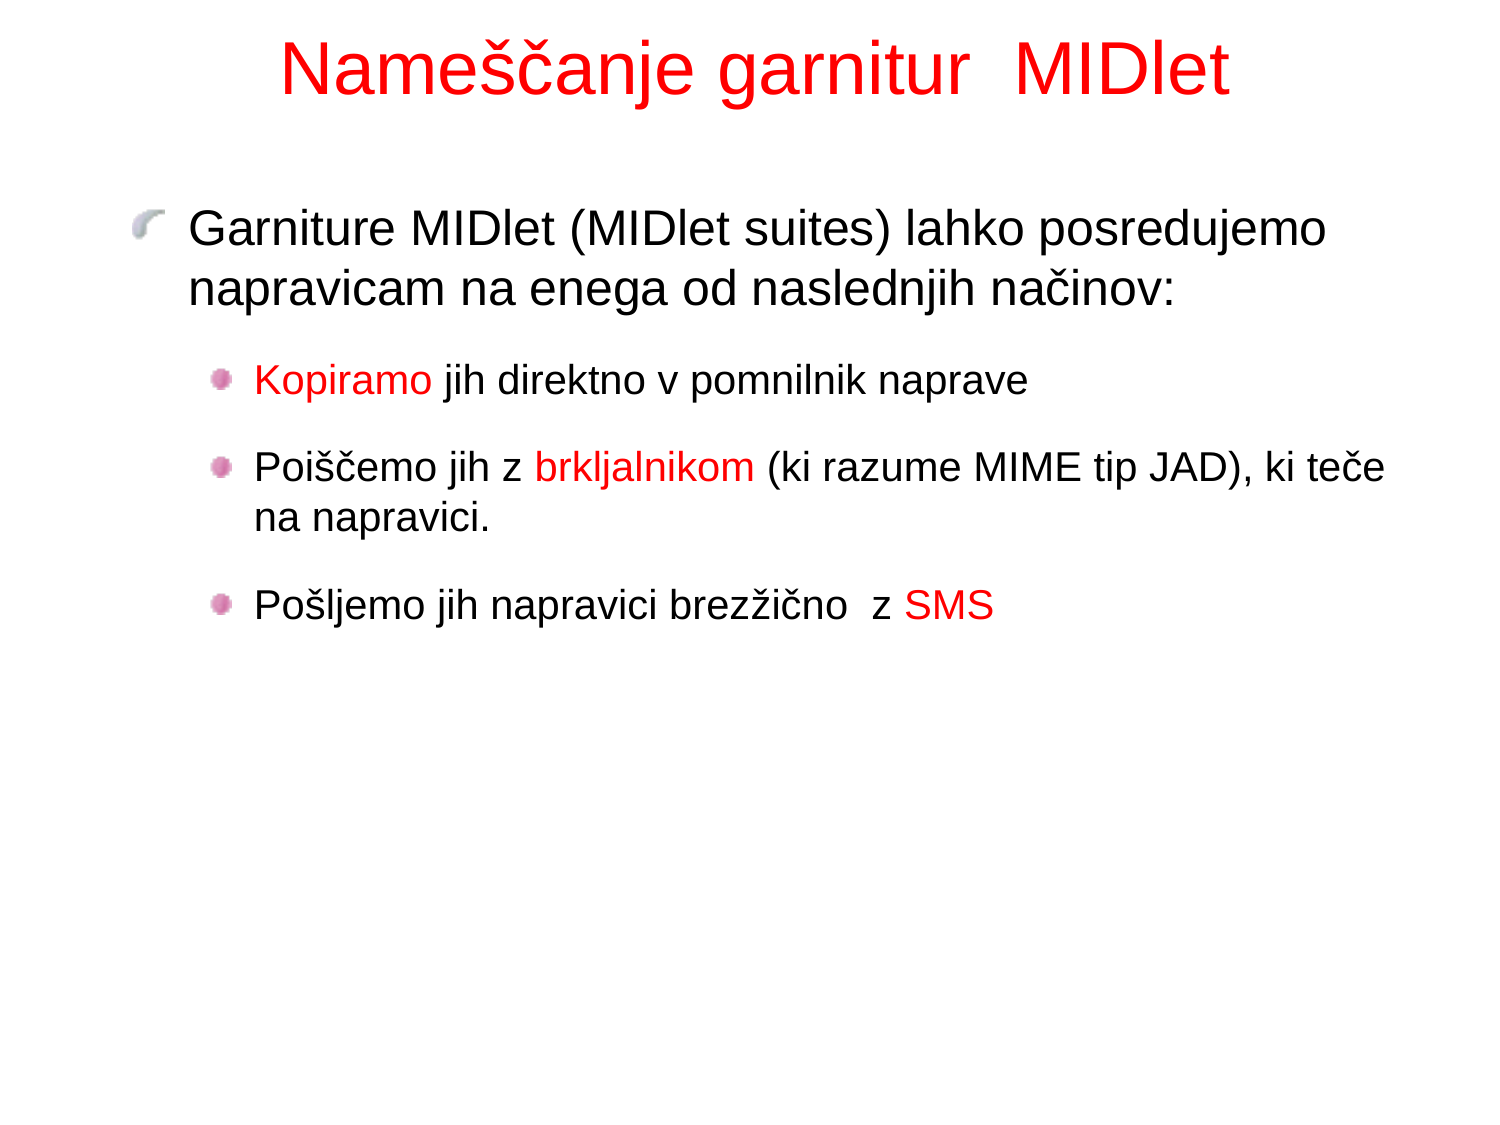

# Nameščanje garnitur MIDlet
Garniture MIDlet (MIDlet suites) lahko posredujemo napravicam na enega od naslednjih načinov:
Kopiramo jih direktno v pomnilnik naprave
Poiščemo jih z brkljalnikom (ki razume MIME tip JAD), ki teče na napravici.
Pošljemo jih napravici brezžično z SMS